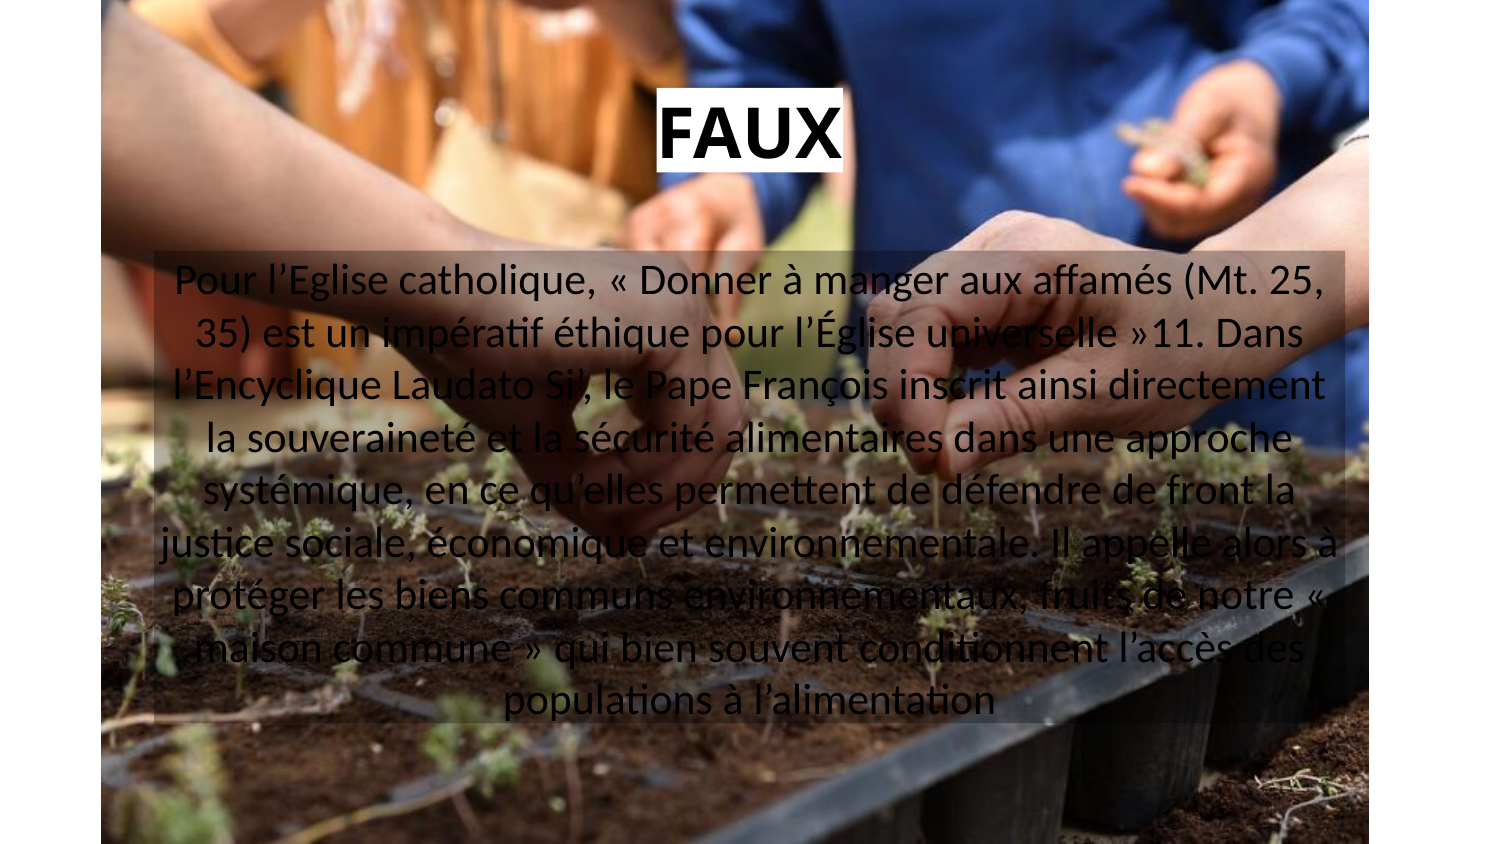

FAUX
Pour l’Eglise catholique, « Donner à manger aux affamés (Mt. 25, 35) est un impératif éthique pour l’Église universelle »11. Dans l’Encyclique Laudato Si’, le Pape François inscrit ainsi directement la souveraineté et la sécurité alimentaires dans une approche systémique, en ce qu’elles permettent de défendre de front la justice sociale, économique et environnementale. Il appelle alors à protéger les biens communs environnementaux, fruits de notre « maison commune » qui bien souvent conditionnent l’accès des populations à l’alimentation